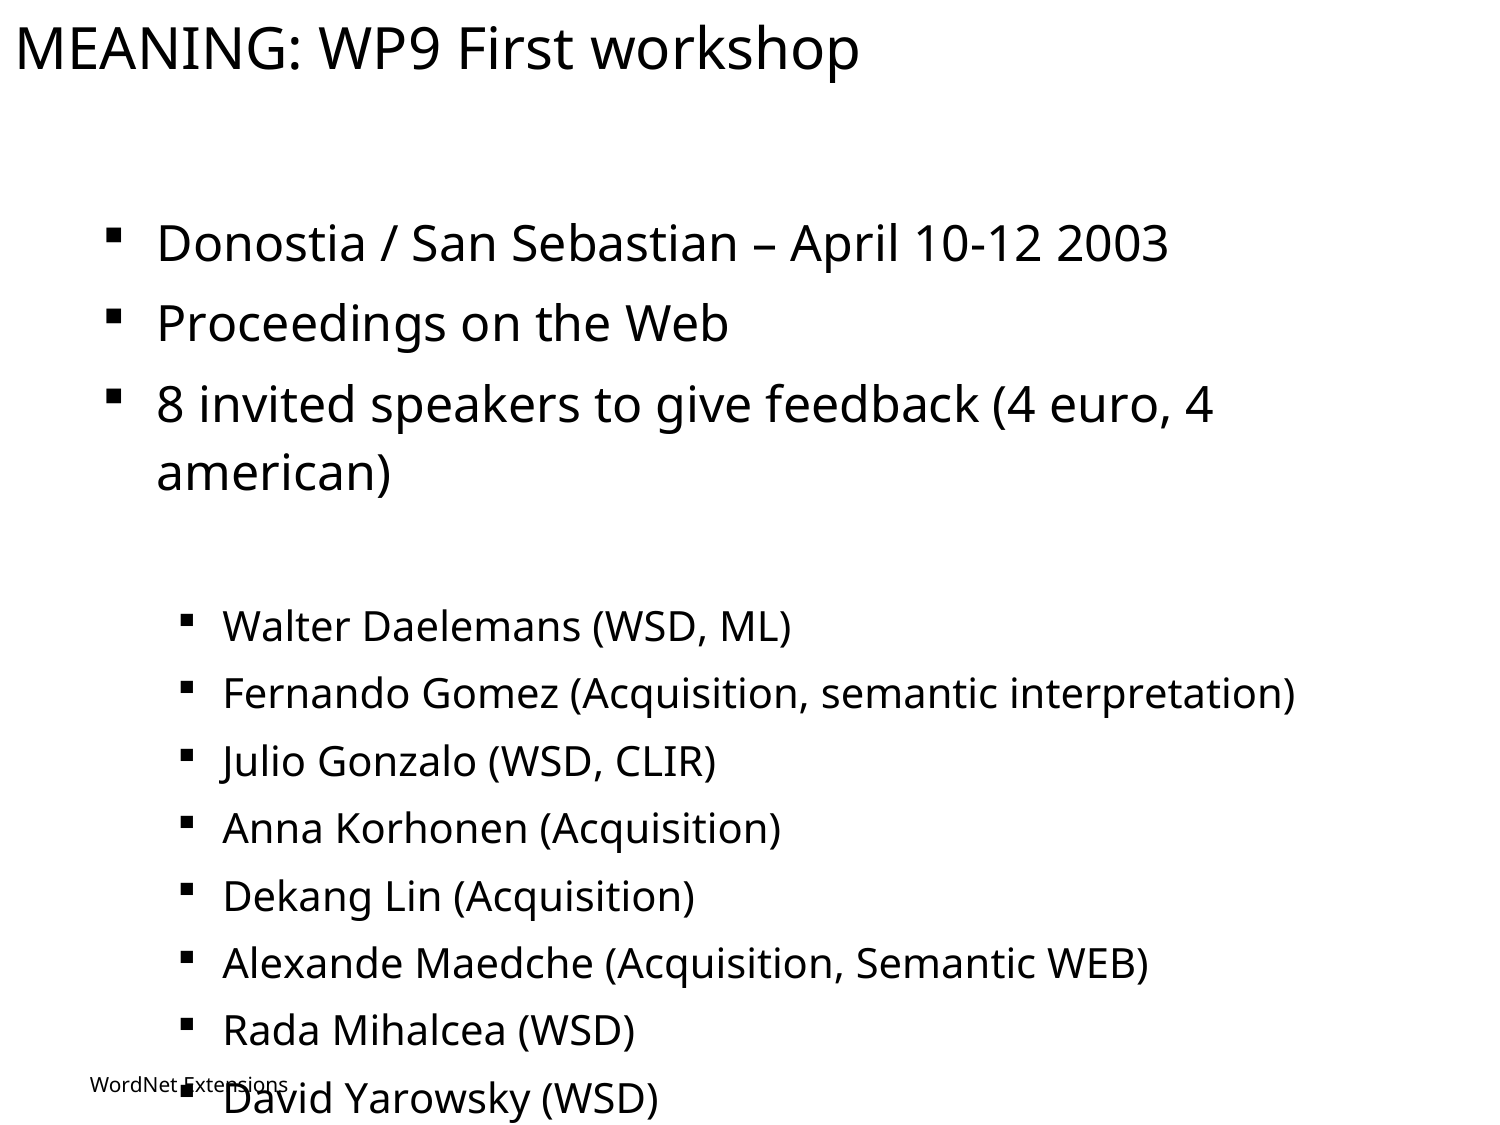

MEANING: WP9 First workshop
# Donostia / San Sebastian – April 10-12 2003
Proceedings on the Web
8 invited speakers to give feedback (4 euro, 4 american)
Walter Daelemans (WSD, ML)
Fernando Gomez (Acquisition, semantic interpretation)
Julio Gonzalo (WSD, CLIR)
Anna Korhonen (Acquisition)
Dekang Lin (Acquisition)
Alexande Maedche (Acquisition, Semantic WEB)
Rada Mihalcea (WSD)
David Yarowsky (WSD)